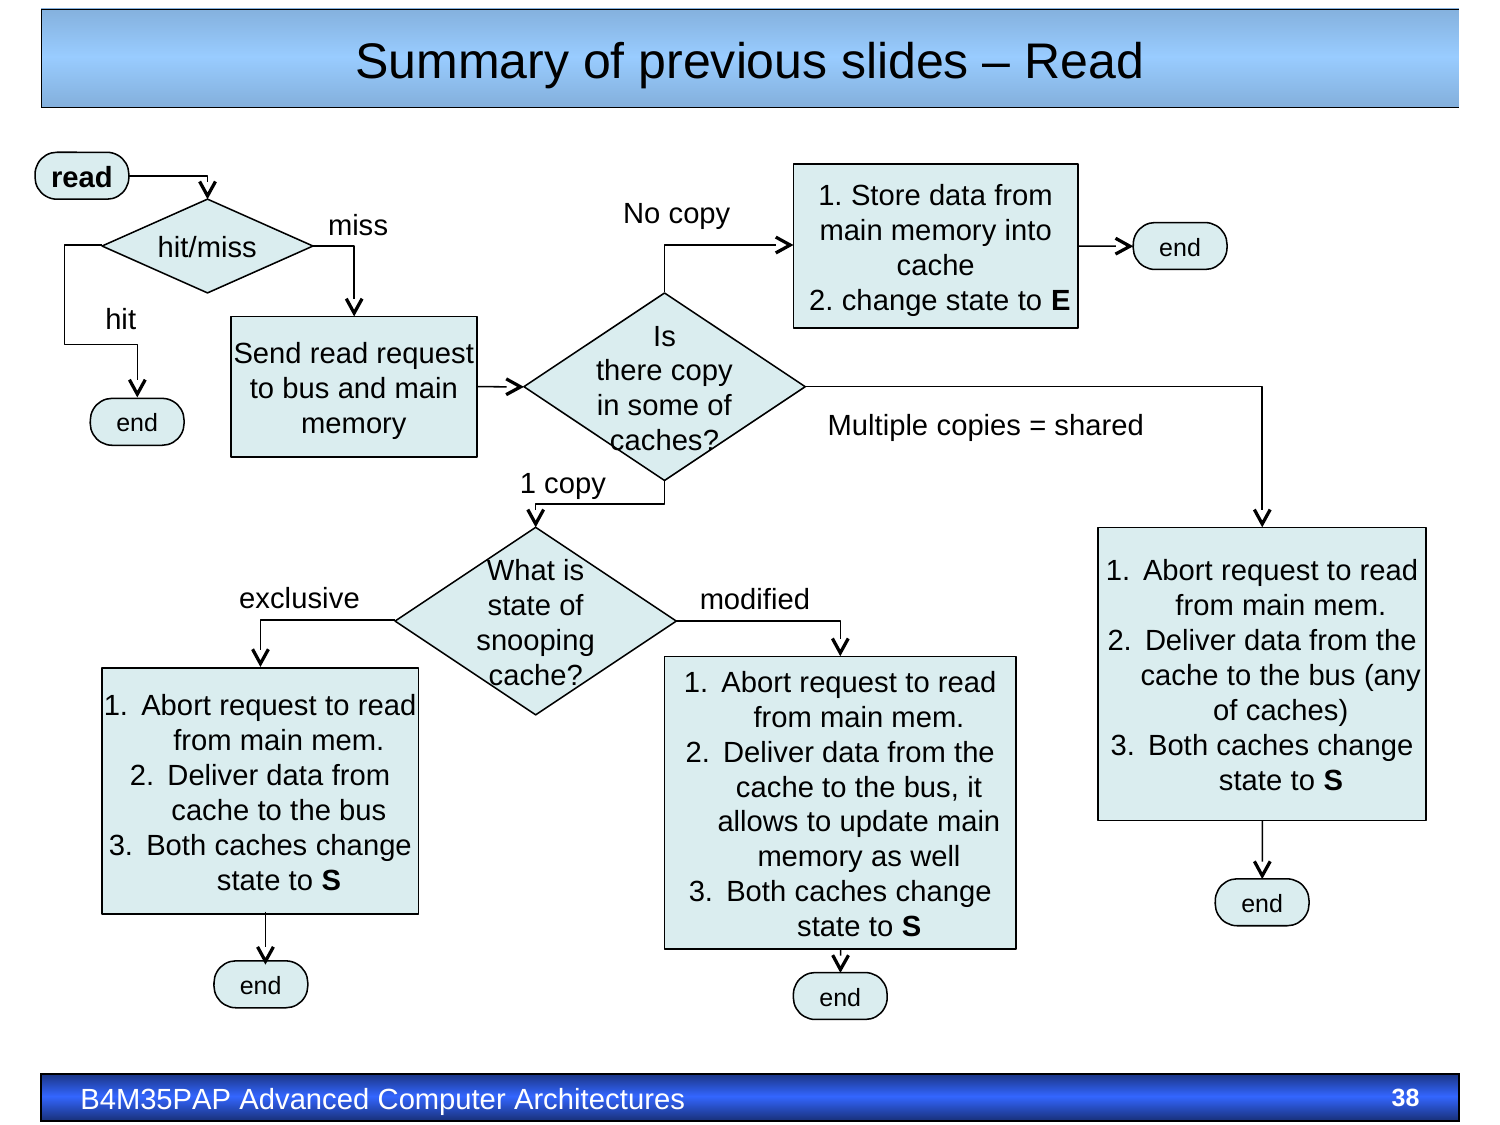

# Summary of previous slides – Read
read
1. Store data from main memory into cache
 2. change state to E
No copy
hit/miss
miss
end
hit
Is there copy in some of caches?
Send read request to bus and main memory
end
Multiple copies = shared
1 copy
What is state of snooping cache?
Abort request to read from main mem.
Deliver data from the cache to the bus (any of caches)
Both caches change state to S
exclusive
modified
Abort request to read from main mem.
Deliver data from the cache to the bus, it allows to update main memory as well
Both caches change state to S
Abort request to read from main mem.
Deliver data from cache to the bus
Both caches change state to S
end
end
end